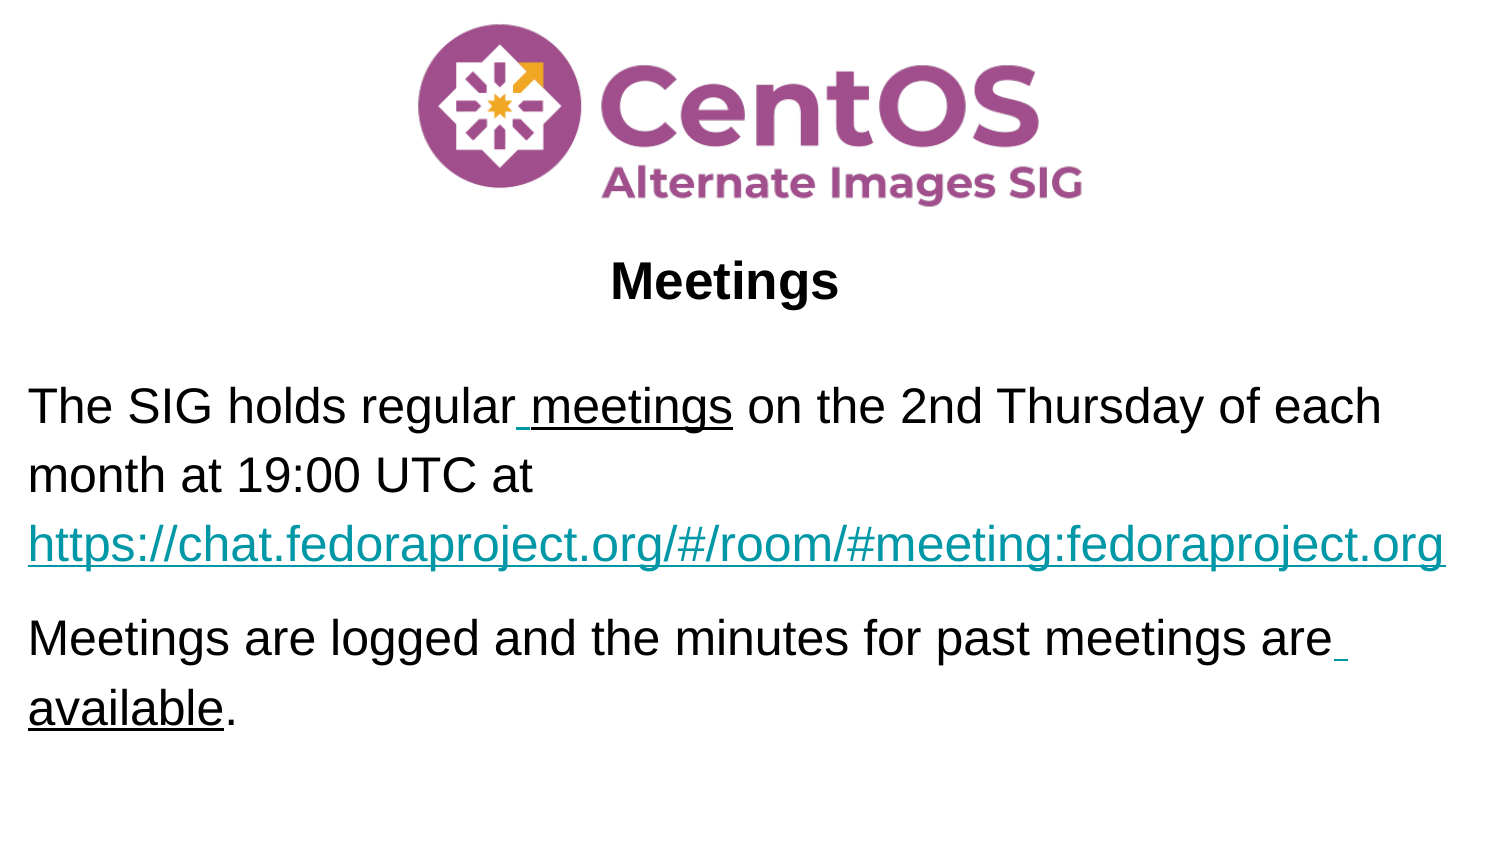

# Meetings
The SIG holds regular meetings on the 2nd Thursday of each month at 19:00 UTC at https://chat.fedoraproject.org/#/room/#meeting:fedoraproject.org
Meetings are logged and the minutes for past meetings are available.